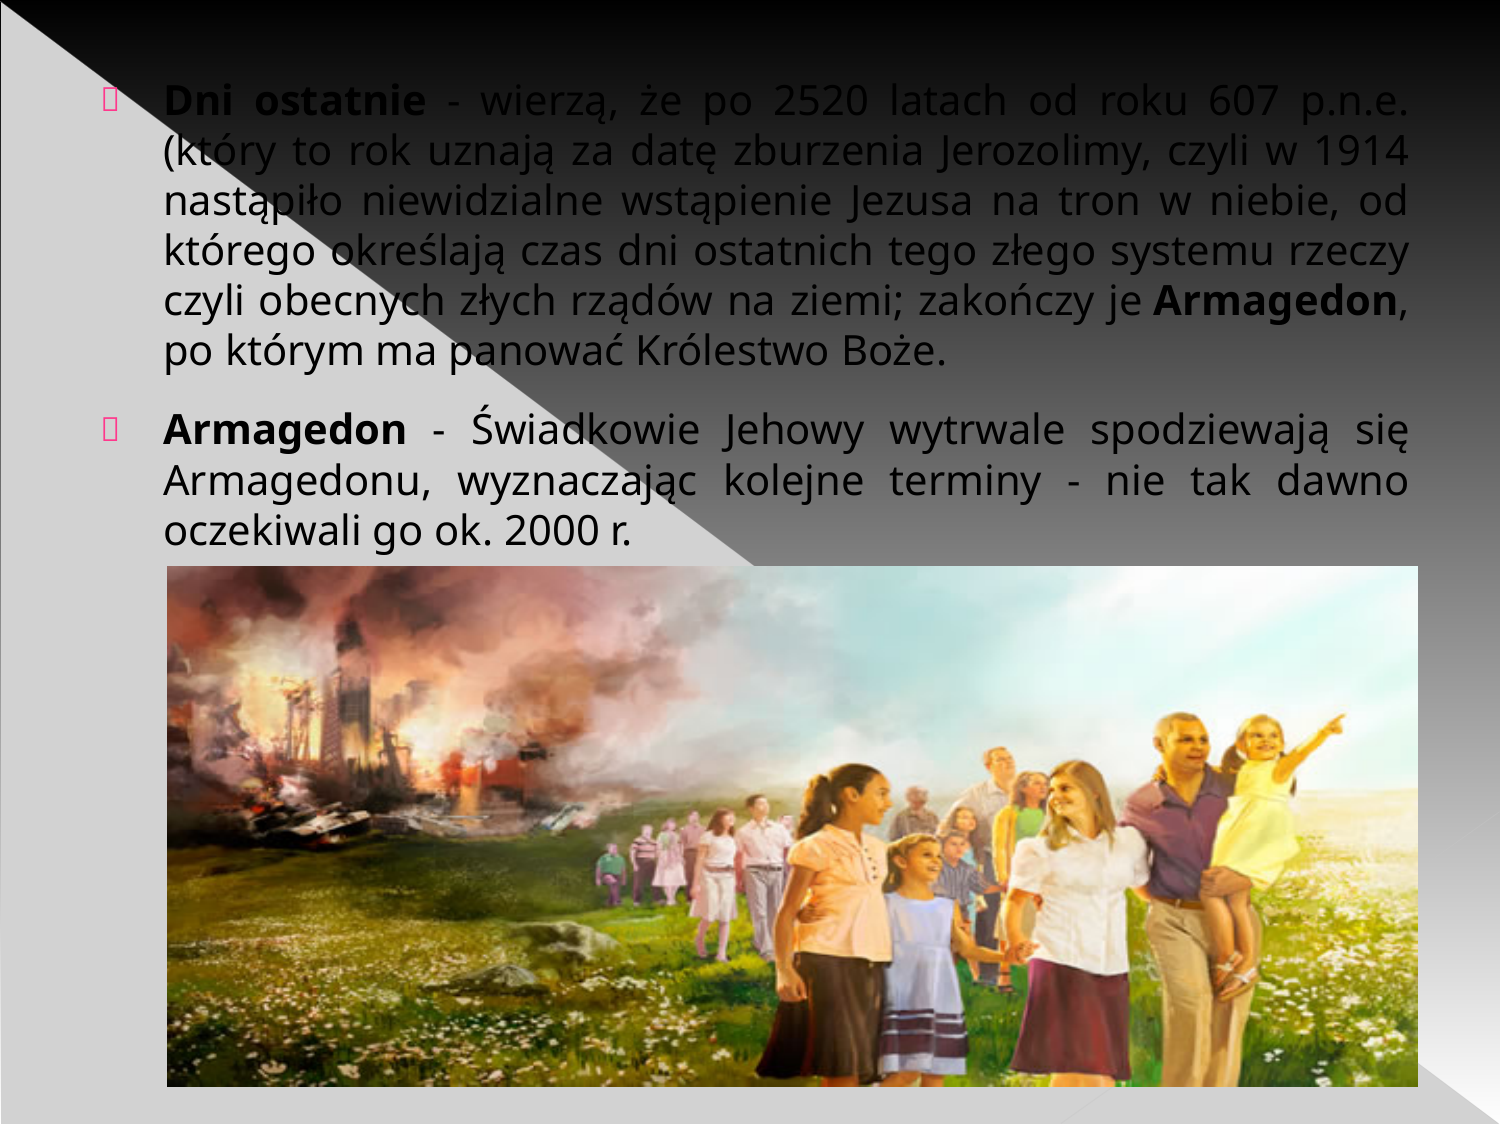

# Dni ostatnie - wierzą, że po 2520 latach od roku 607 p.n.e. (który to rok uznają za datę zburzenia Jerozolimy, czyli w 1914 nastąpiło niewidzialne wstąpienie Jezusa na tron w niebie, od którego określają czas dni ostatnich tego złego systemu rzeczy czyli obecnych złych rządów na ziemi; zakończy je Armagedon, po którym ma panować Królestwo Boże.
Armagedon - Świadkowie Jehowy wytrwale spodziewają się Armagedonu, wyznaczając kolejne terminy - nie tak dawno oczekiwali go ok. 2000 r.